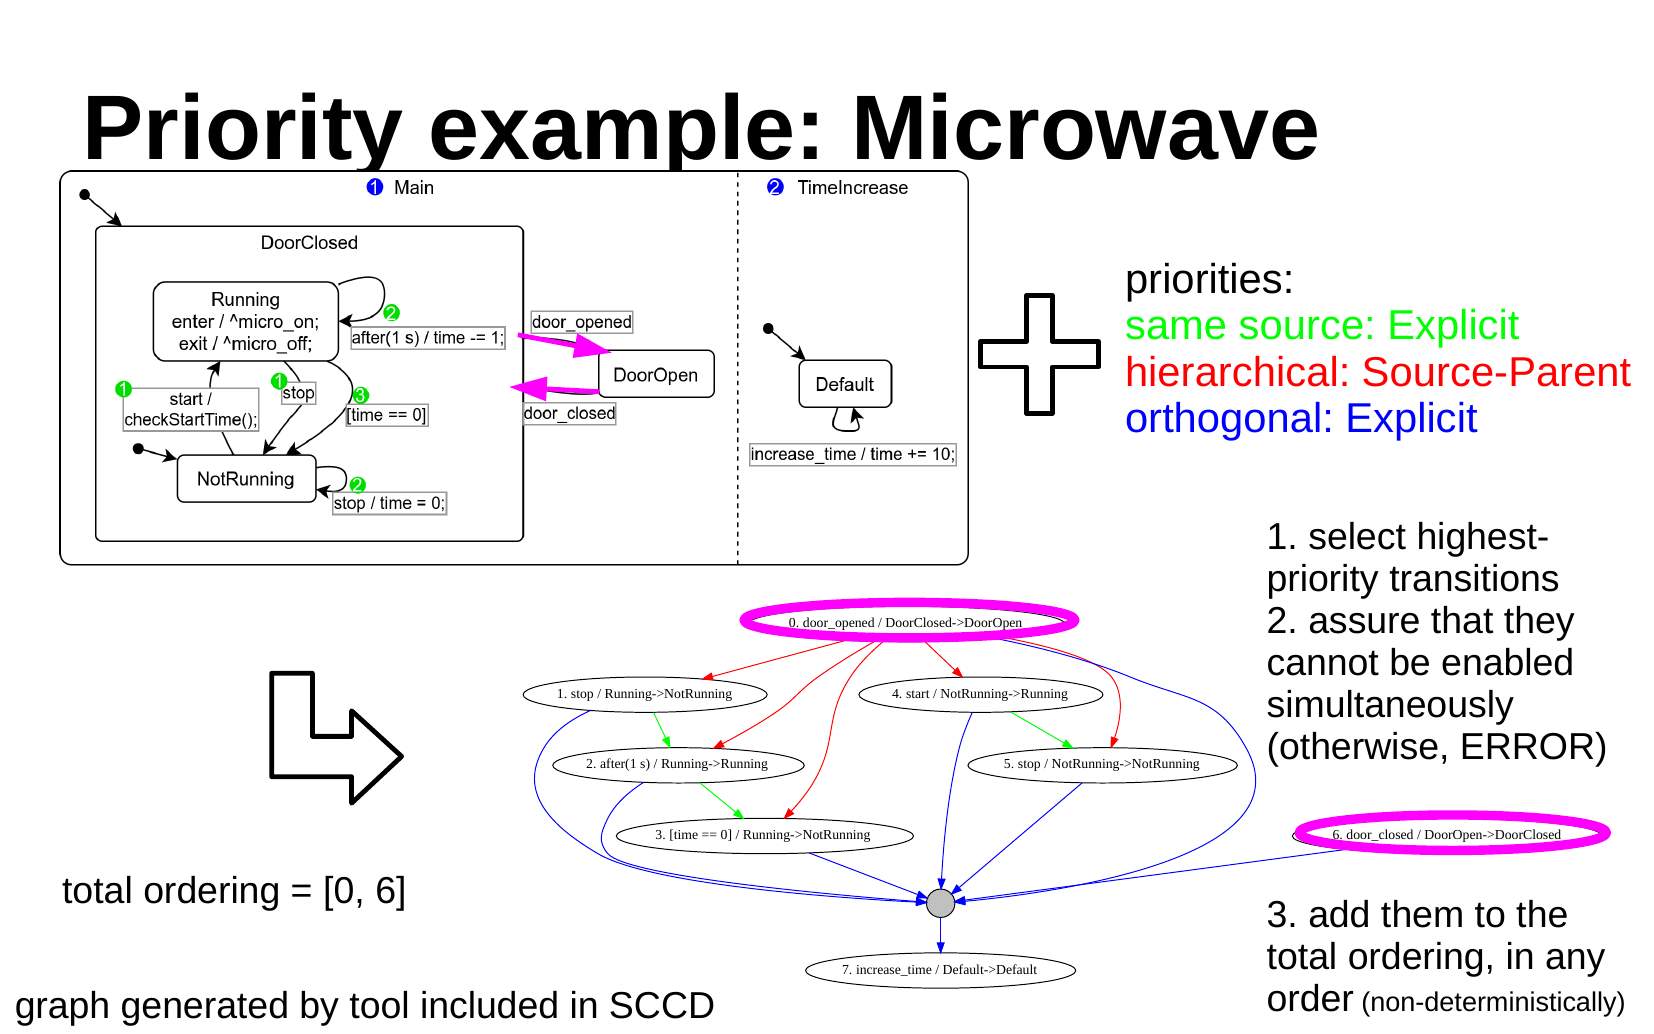

# Priority example: Microwave
priorities:
same source: Explicit
hierarchical: Source-Parent
orthogonal: Explicit
1. select highest-priority transitions
2. assure that they cannot be enabled simultaneously (otherwise, ERROR)
3. add them to the total ordering, in any order (non-deterministically)
total ordering = [0, 6]
38
graph generated by tool included in SCCD